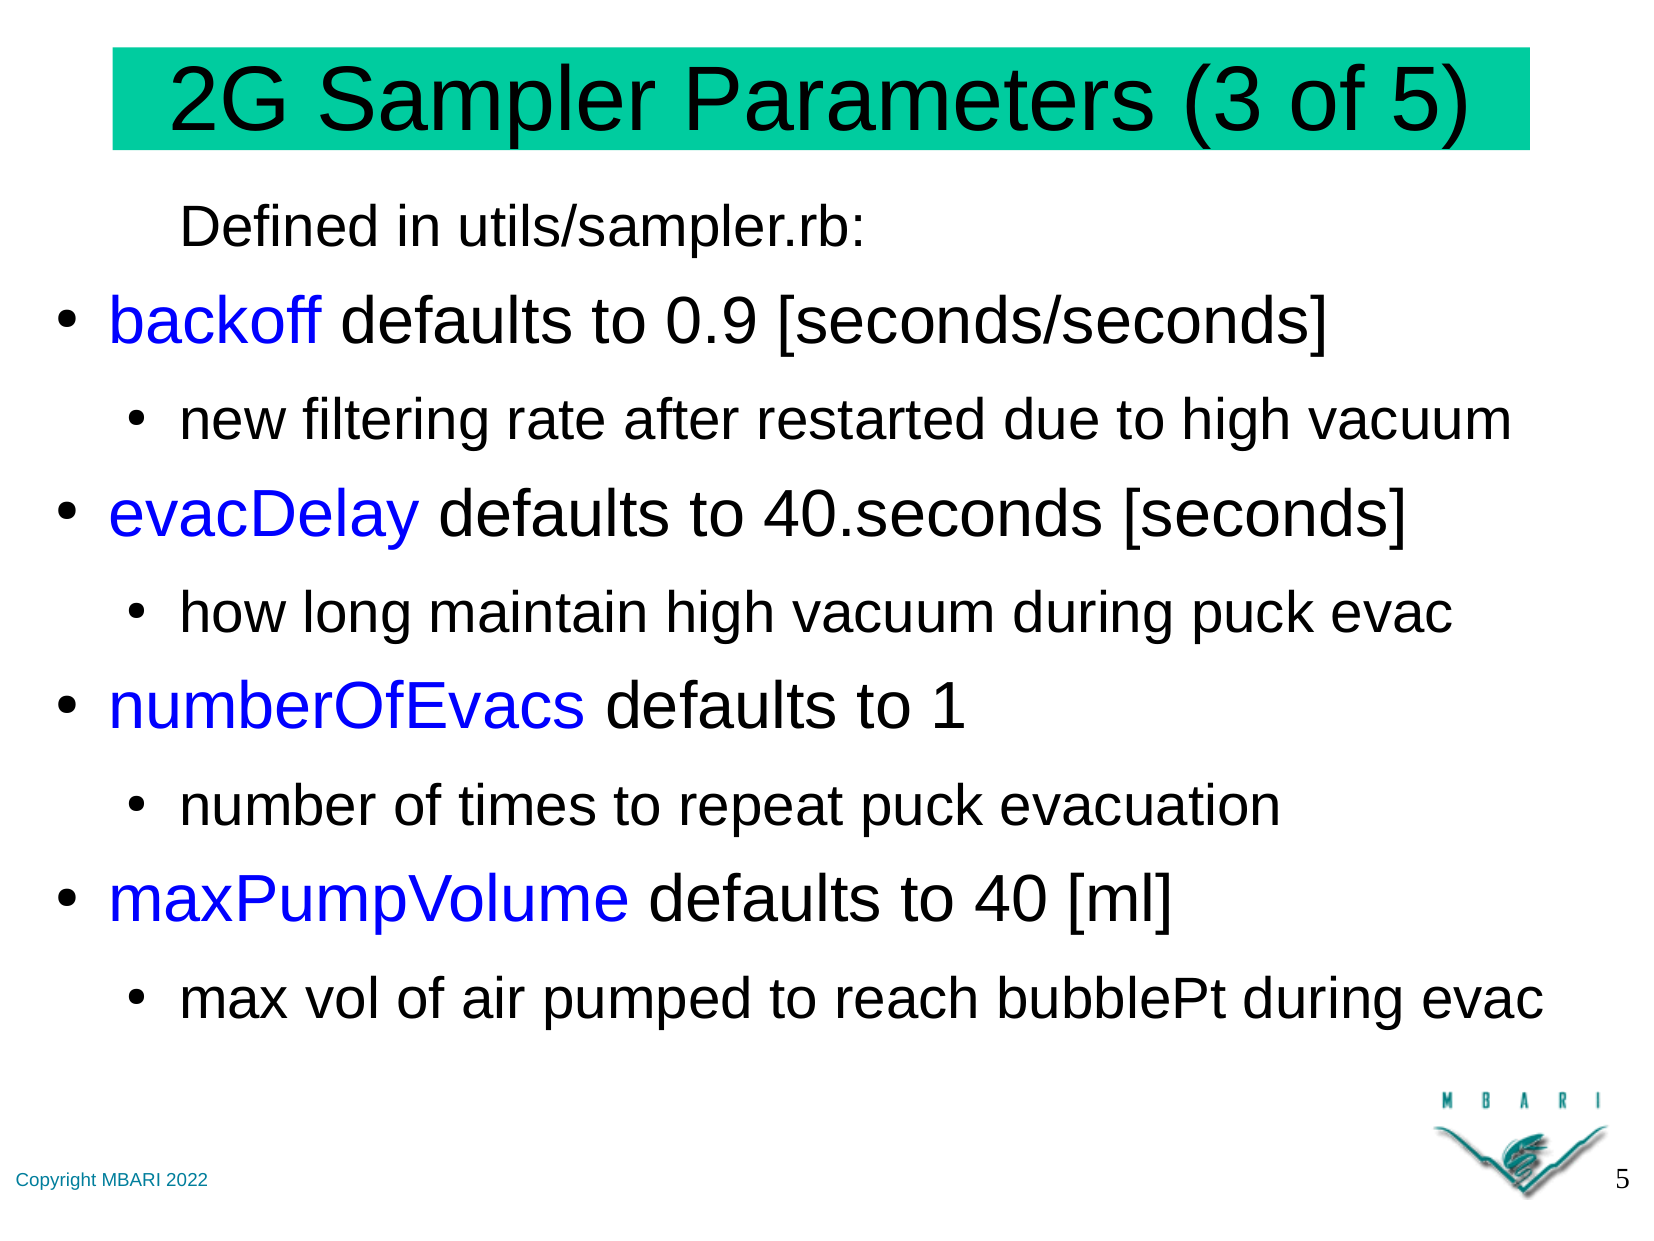

# 2G Sampler Parameters (3 of 5)
Defined in utils/sampler.rb:
backoff defaults to 0.9 [seconds/seconds]
new filtering rate after restarted due to high vacuum
evacDelay defaults to 40.seconds [seconds]
how long maintain high vacuum during puck evac
numberOfEvacs defaults to 1
number of times to repeat puck evacuation
maxPumpVolume defaults to 40 [ml]
max vol of air pumped to reach bubblePt during evac